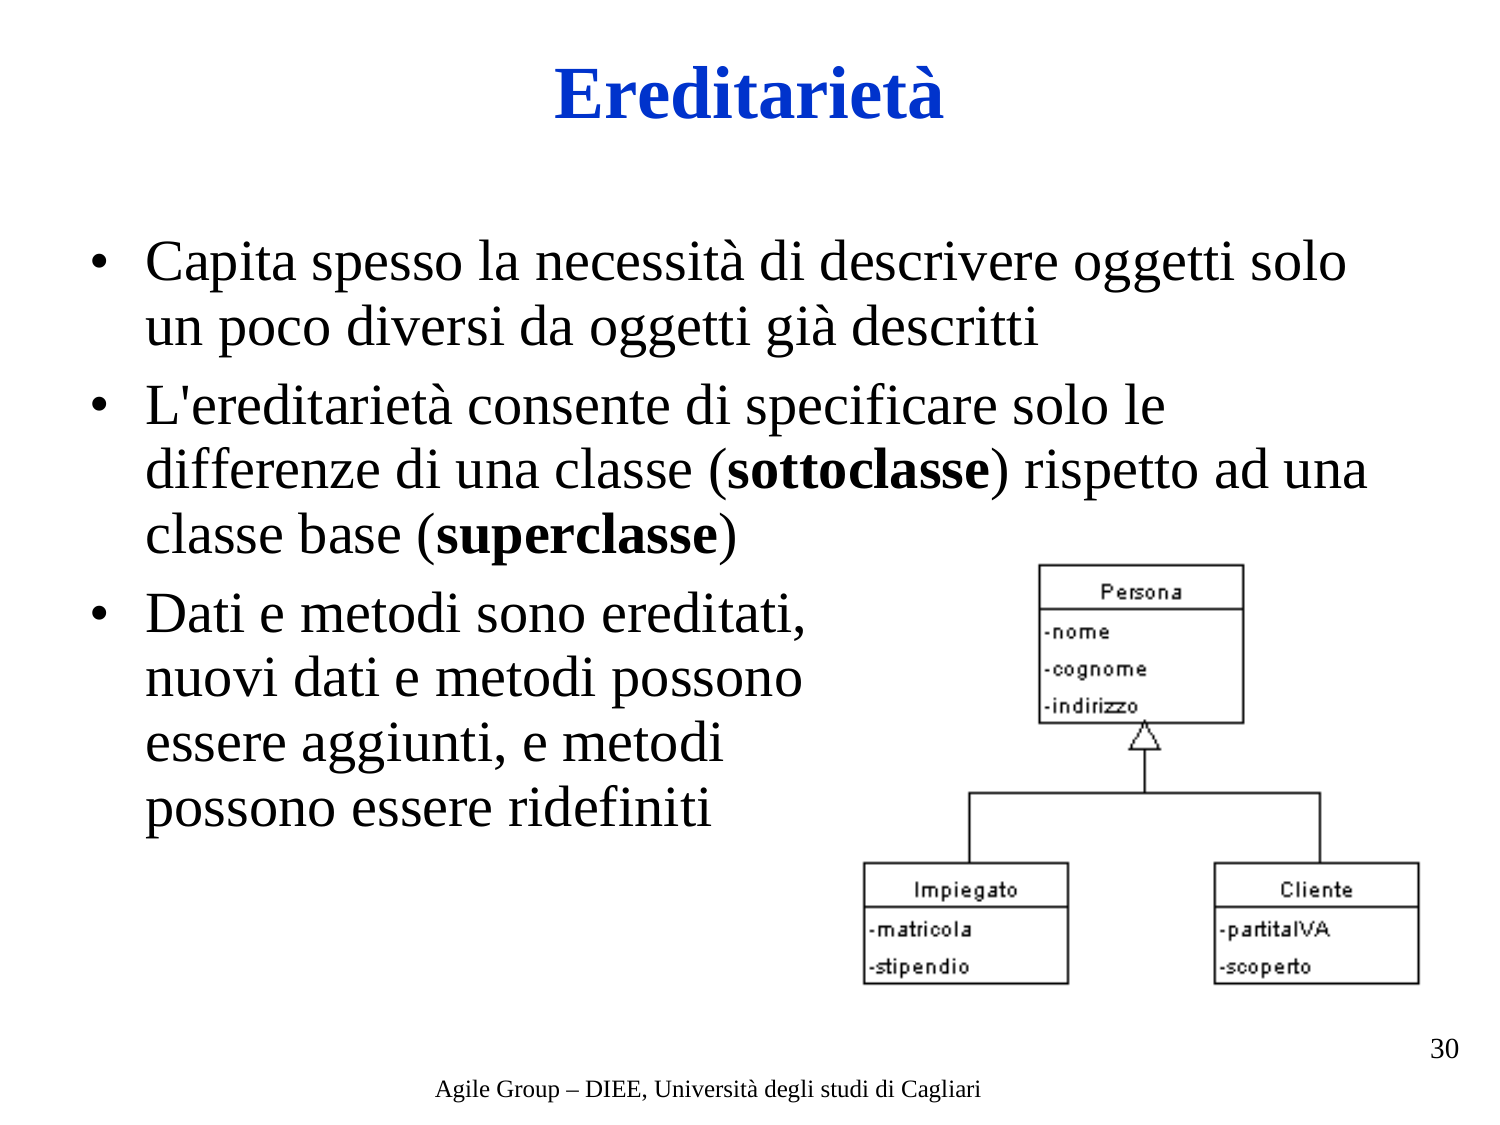

# Ereditarietà
Capita spesso la necessità di descrivere oggetti solo un poco diversi da oggetti già descritti
L'ereditarietà consente di specificare solo le differenze di una classe (sottoclasse) rispetto ad una classe base (superclasse)
Dati e metodi sono ereditati,
nuovi dati e metodi possono
essere aggiunti, e metodi
possono essere ridefiniti
30